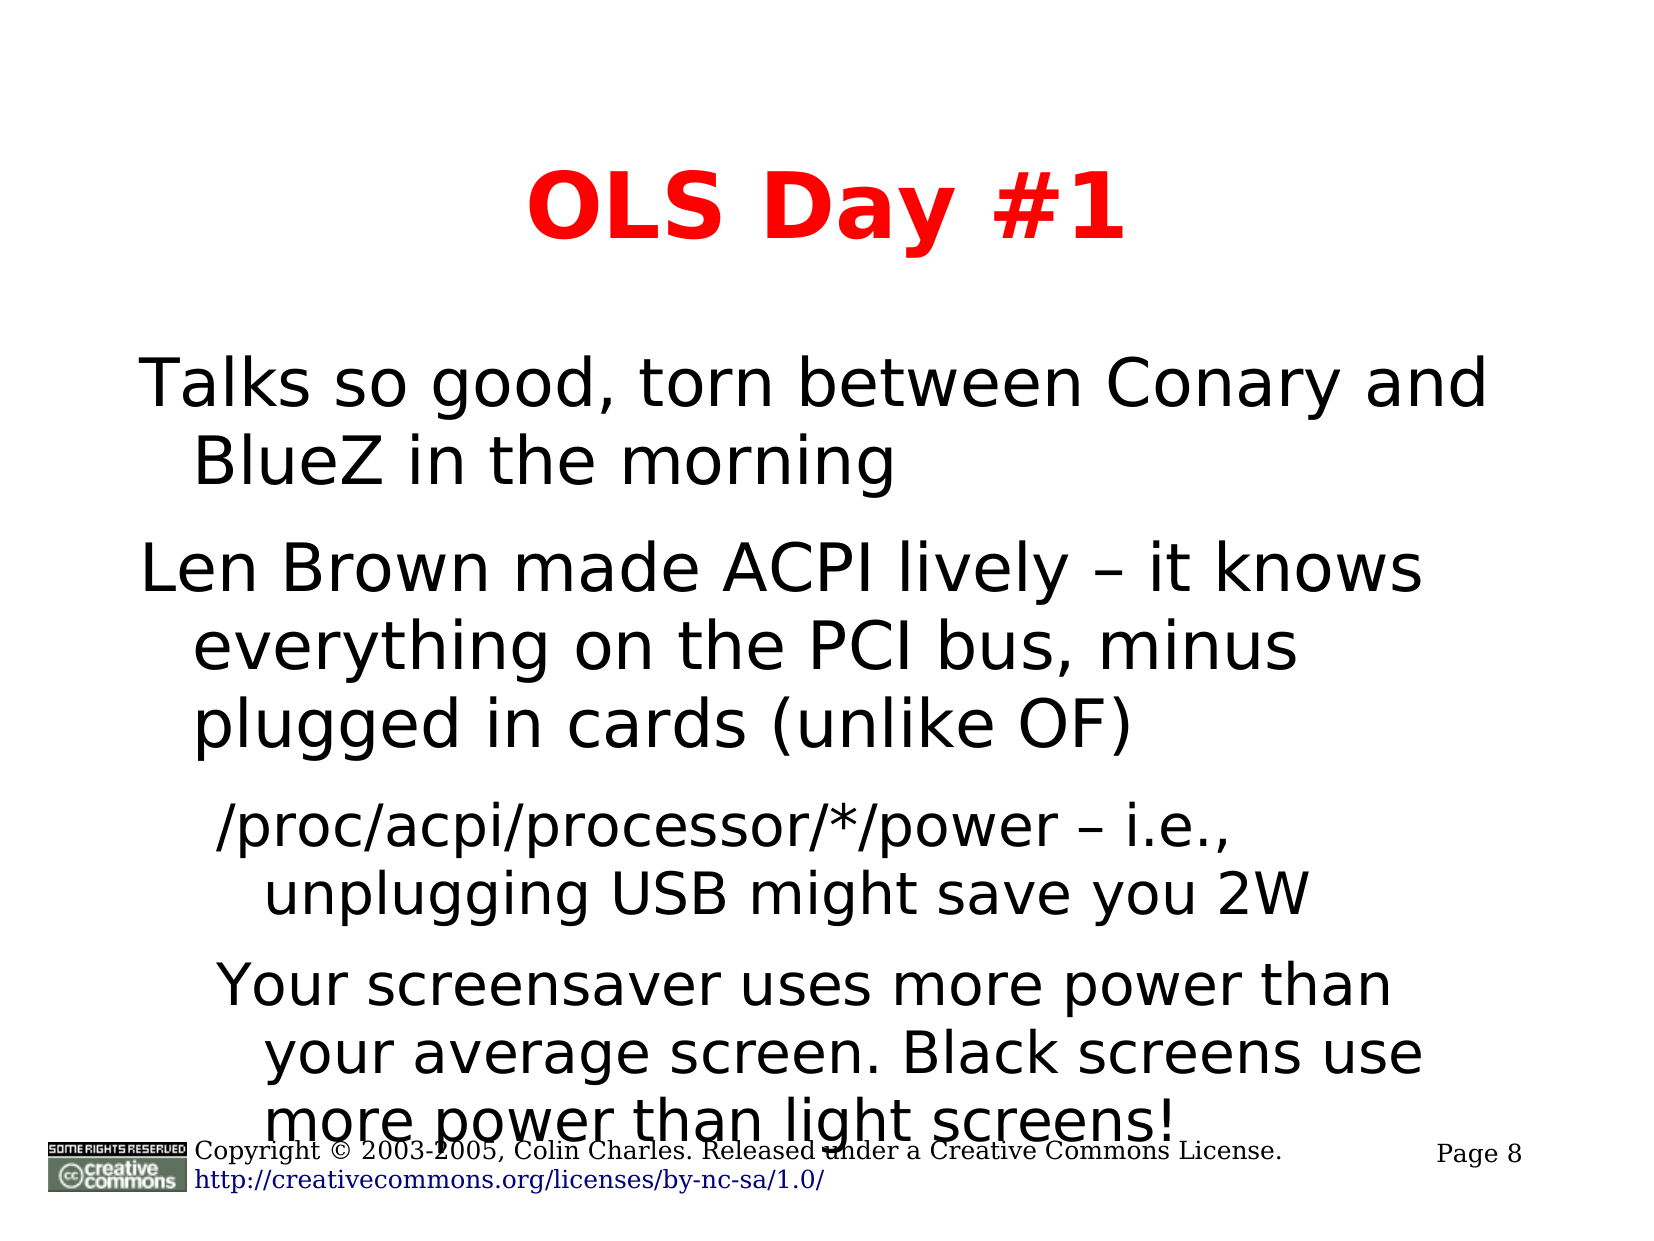

# OLS Day #1
Talks so good, torn between Conary and BlueZ in the morning
Len Brown made ACPI lively – it knows everything on the PCI bus, minus plugged in cards (unlike OF)
/proc/acpi/processor/*/power – i.e., unplugging USB might save you 2W
Your screensaver uses more power than your average screen. Black screens use more power than light screens!